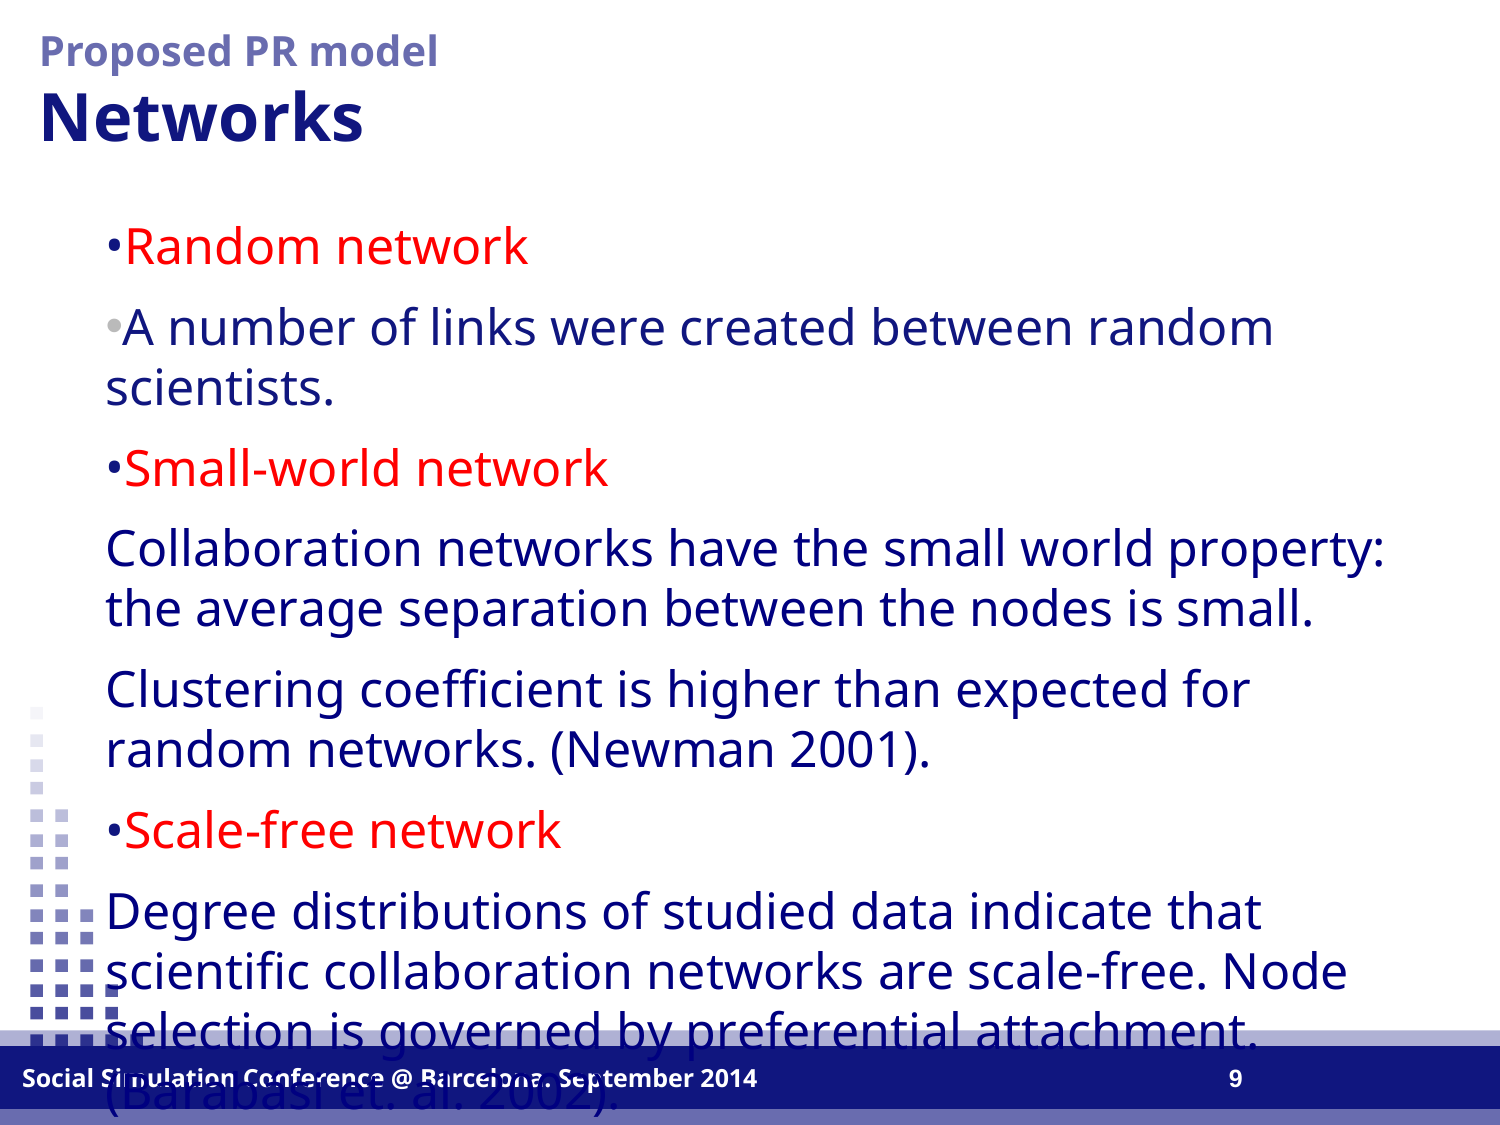

Proposed PR model
Networks
Random network
A number of links were created between random scientists.
Small-world network
Collaboration networks have the small world property: the average separation between the nodes is small.
Clustering coefficient is higher than expected for random networks. (Newman 2001).
Scale-free network
Degree distributions of studied data indicate that scientific collaboration networks are scale-free. Node selection is governed by preferential attachment. (Barabási et. al. 2002).